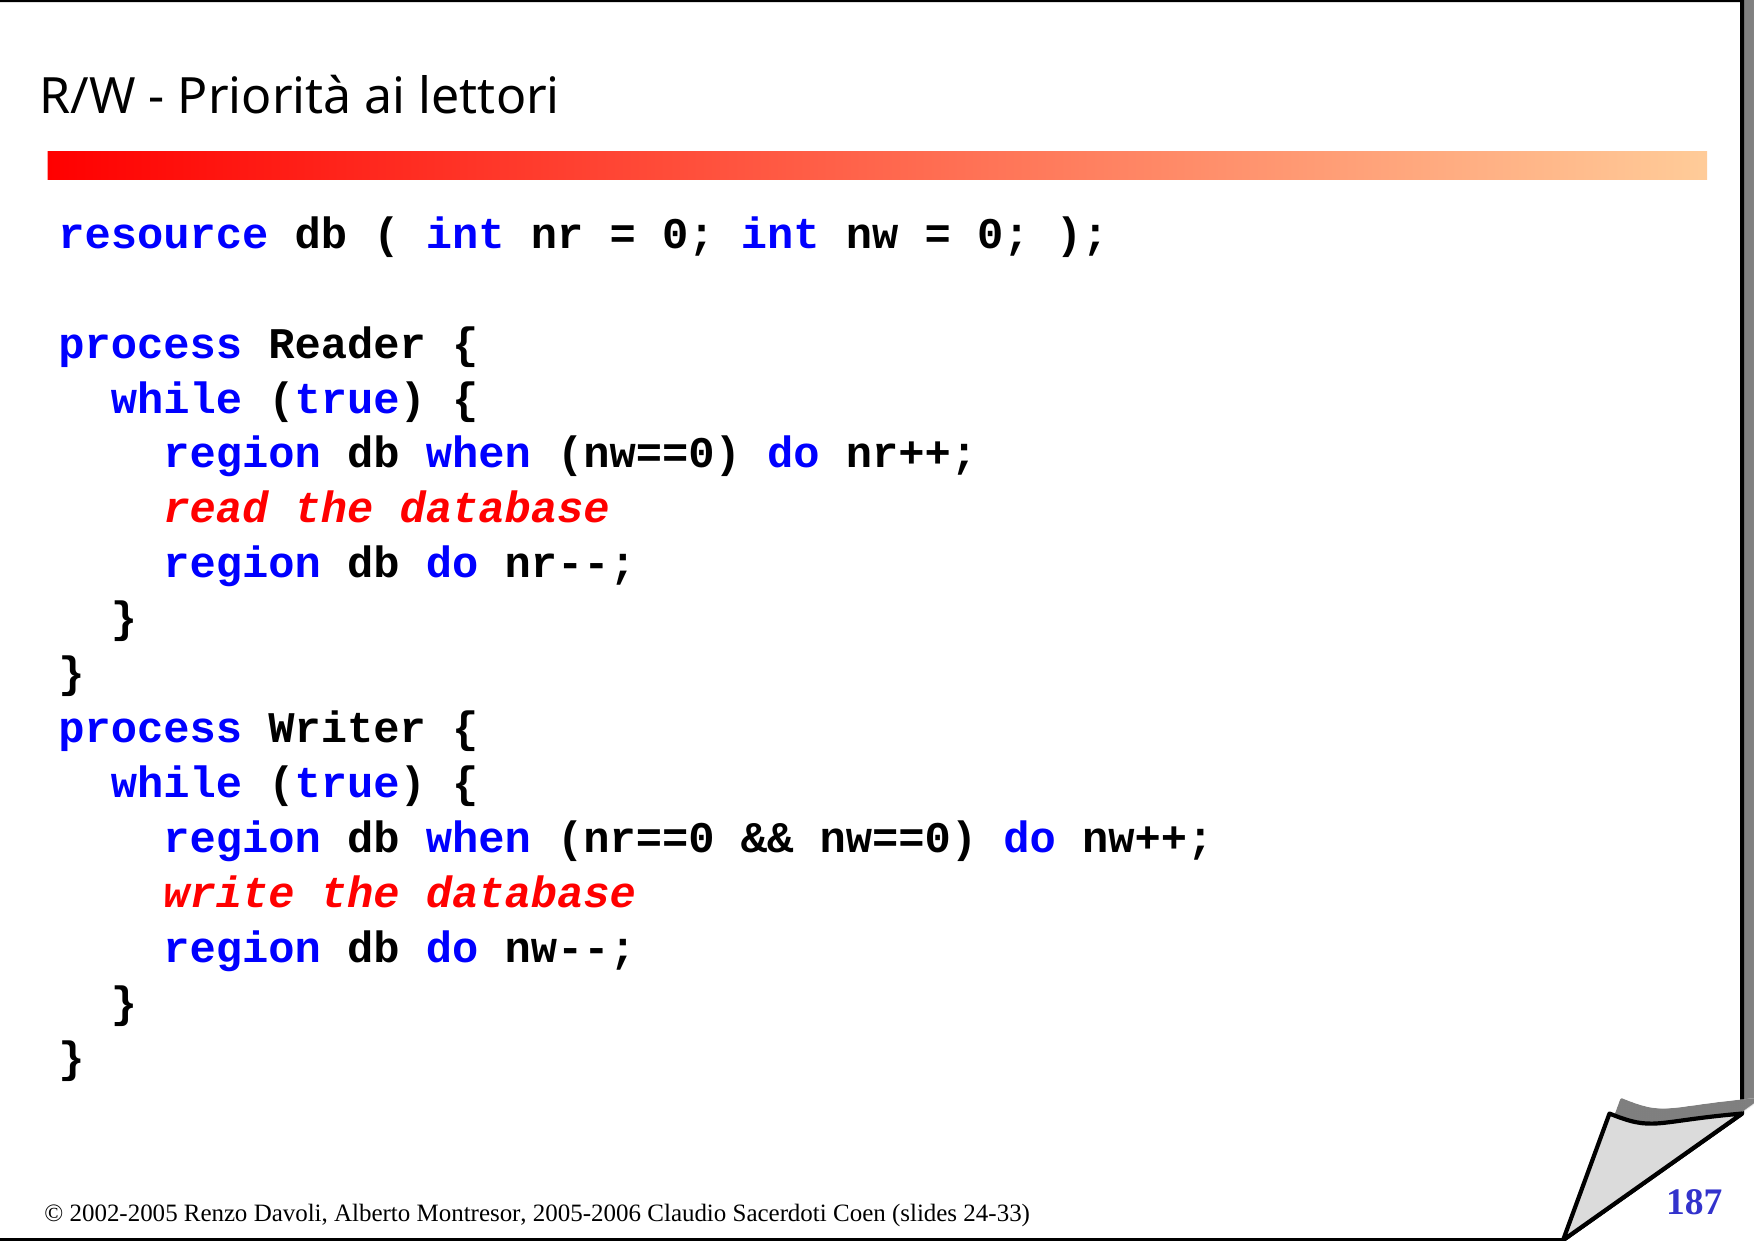

# R/W - Priorità ai lettori
resource db ( int nr = 0; int nw = 0; );
process Reader {
 while (true) {
 region db when (nw==0) do nr++;
 read the database
 region db do nr--;
 }
}
process Writer {
 while (true) {
 region db when (nr==0 && nw==0) do nw++;
 write the database
 region db do nw--;
 }
}